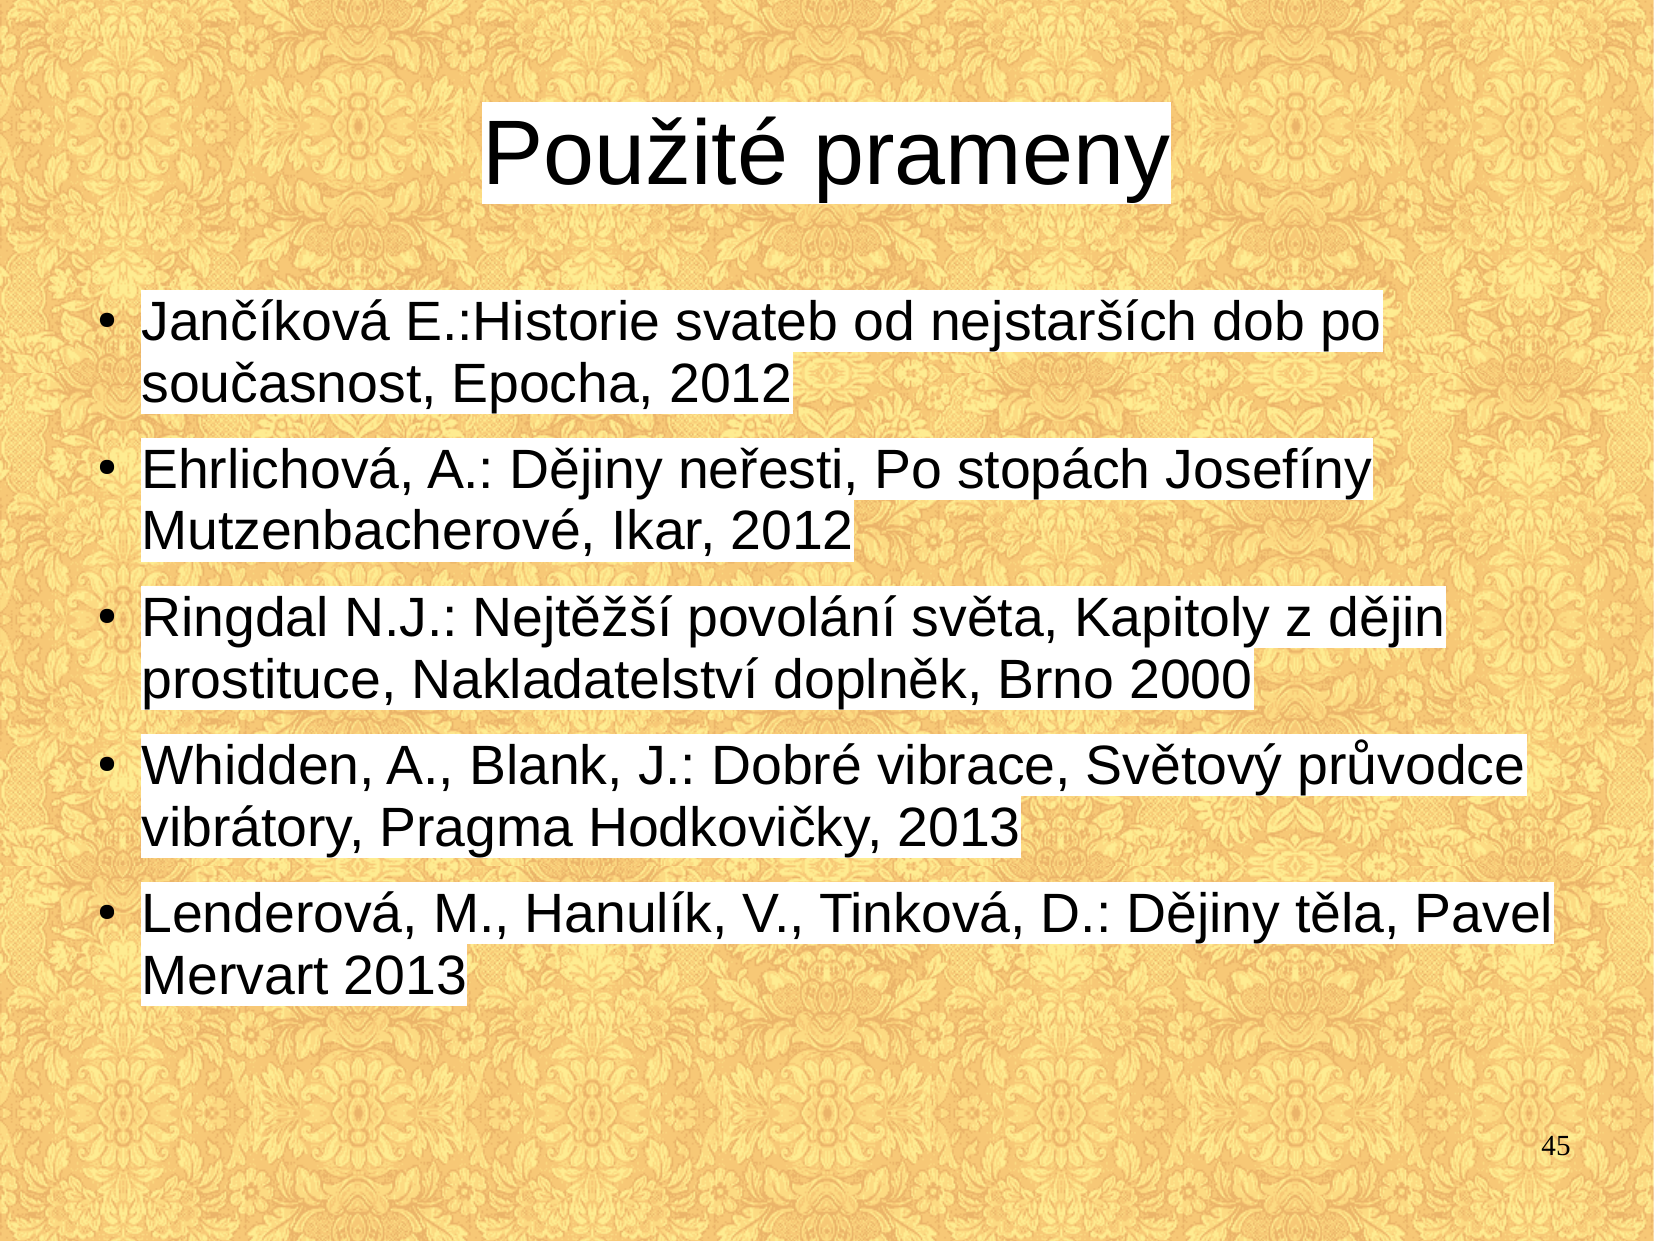

# Použité prameny
Jančíková E.:Historie svateb od nejstarších dob po současnost, Epocha, 2012
Ehrlichová, A.: Dějiny neřesti, Po stopách Josefíny Mutzenbacherové, Ikar, 2012
Ringdal N.J.: Nejtěžší povolání světa, Kapitoly z dějin prostituce, Nakladatelství doplněk, Brno 2000
Whidden, A., Blank, J.: Dobré vibrace, Světový průvodce vibrátory, Pragma Hodkovičky, 2013
Lenderová, M., Hanulík, V., Tinková, D.: Dějiny těla, Pavel Mervart 2013
45